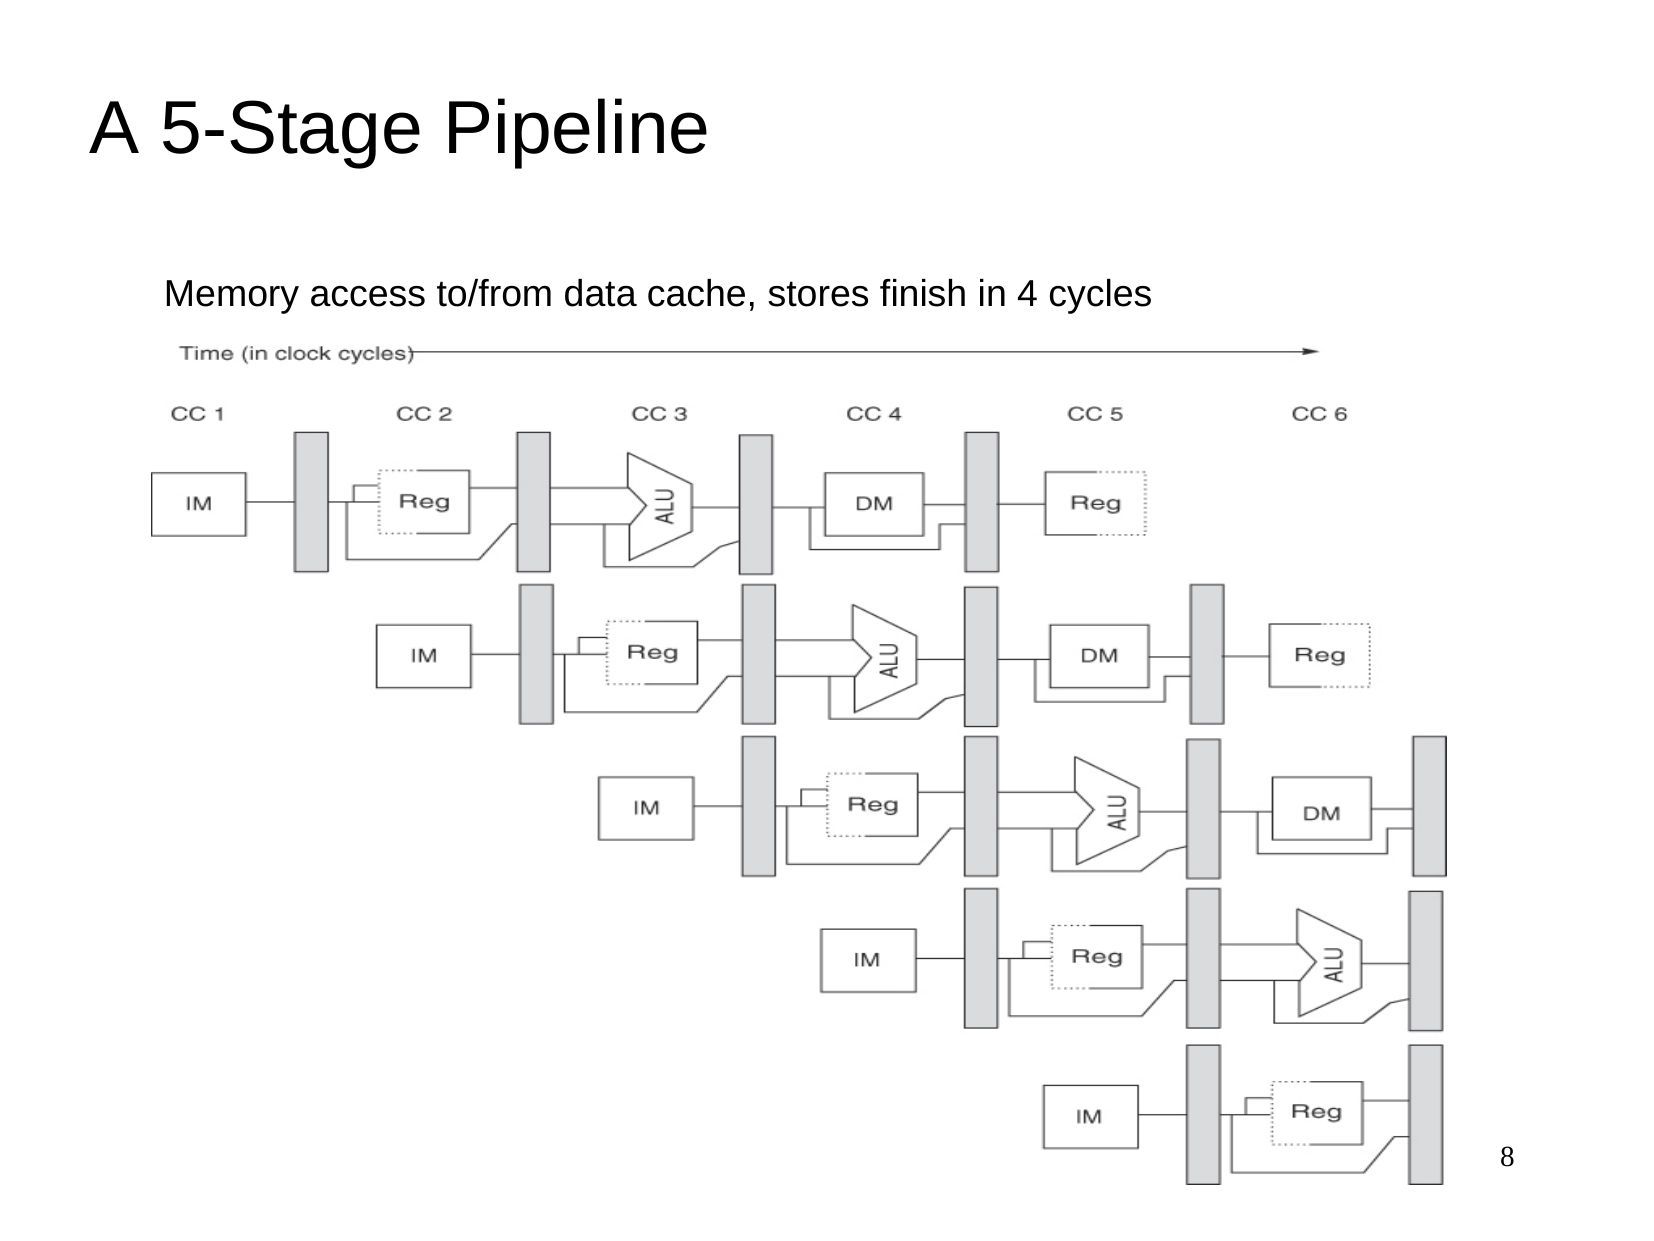

A 5-Stage Pipeline
Memory access to/from data cache, stores finish in 4 cycles